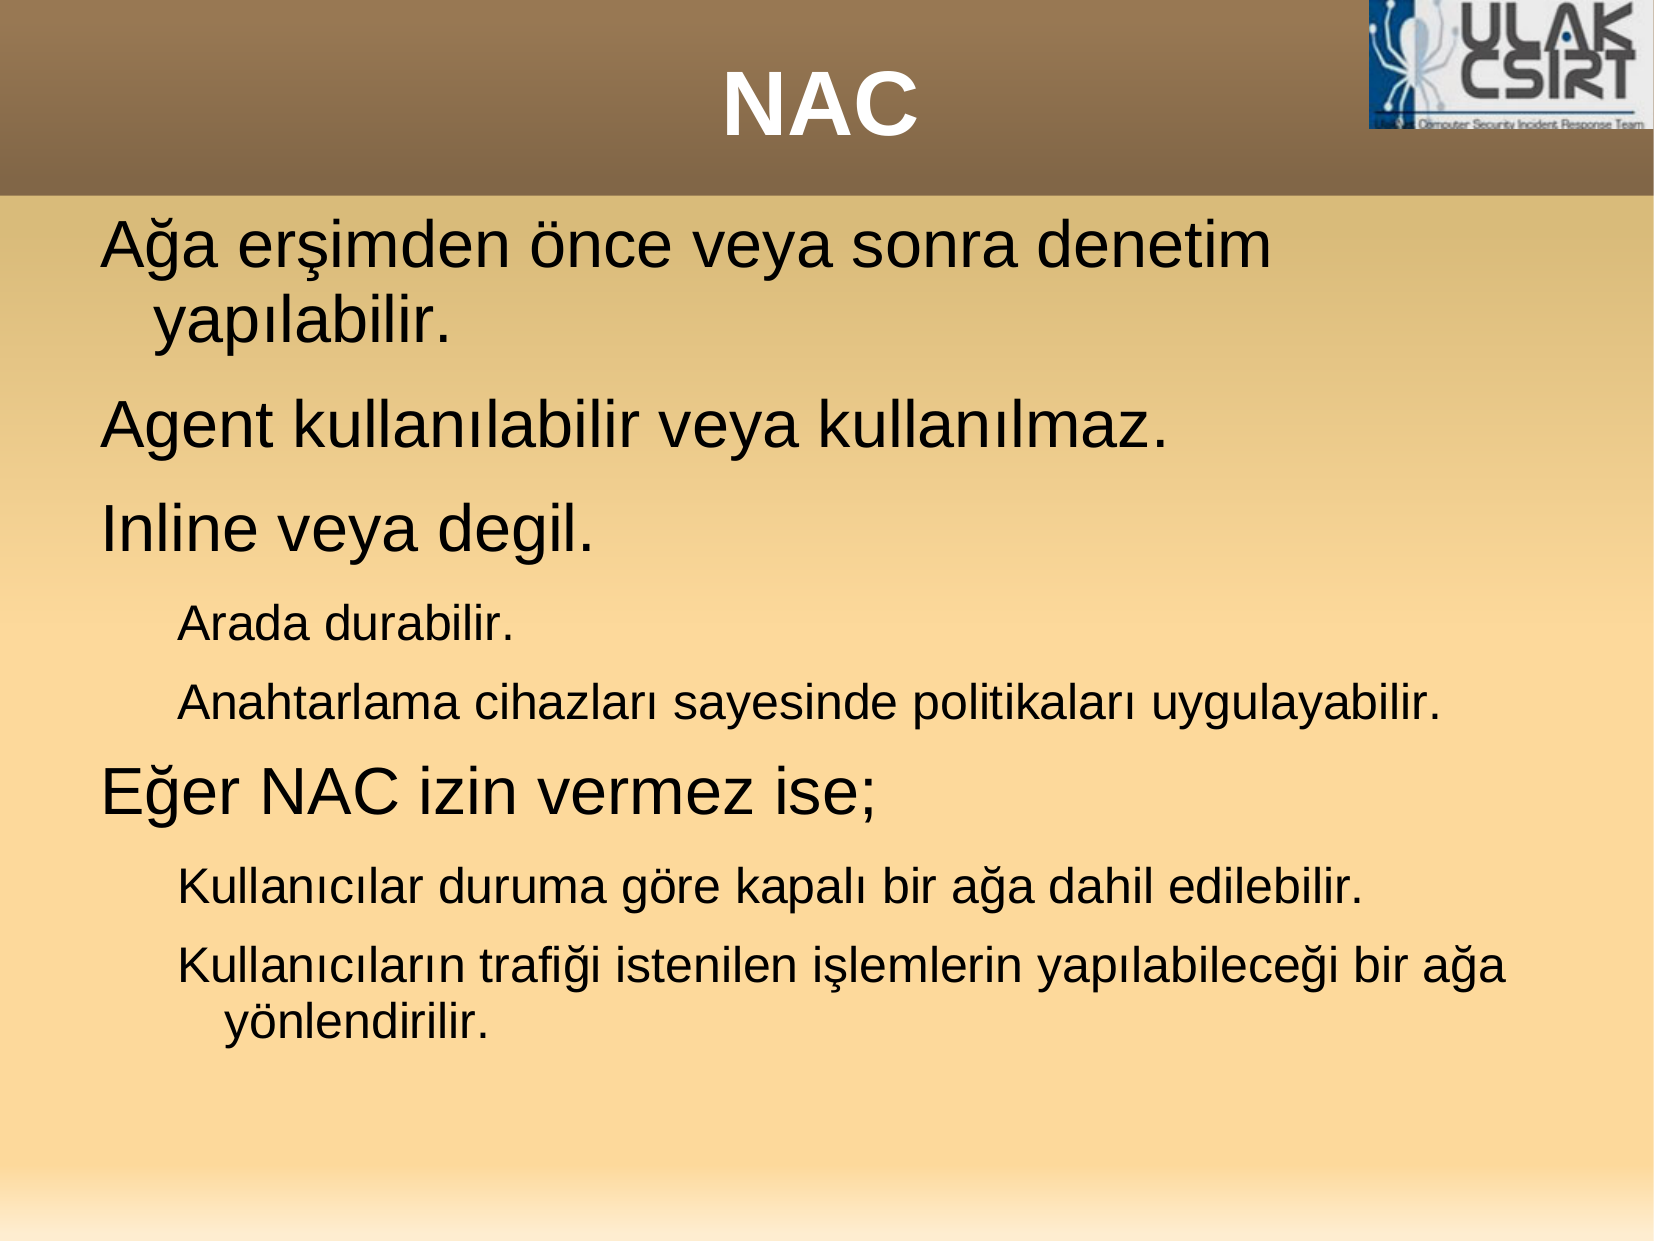

# NAC
Ağa erşimden önce veya sonra denetim yapılabilir.
Agent kullanılabilir veya kullanılmaz.
Inline veya degil.
Arada durabilir.
Anahtarlama cihazları sayesinde politikaları uygulayabilir.
Eğer NAC izin vermez ise;
Kullanıcılar duruma göre kapalı bir ağa dahil edilebilir.
Kullanıcıların trafiği istenilen işlemlerin yapılabileceği bir ağa yönlendirilir.